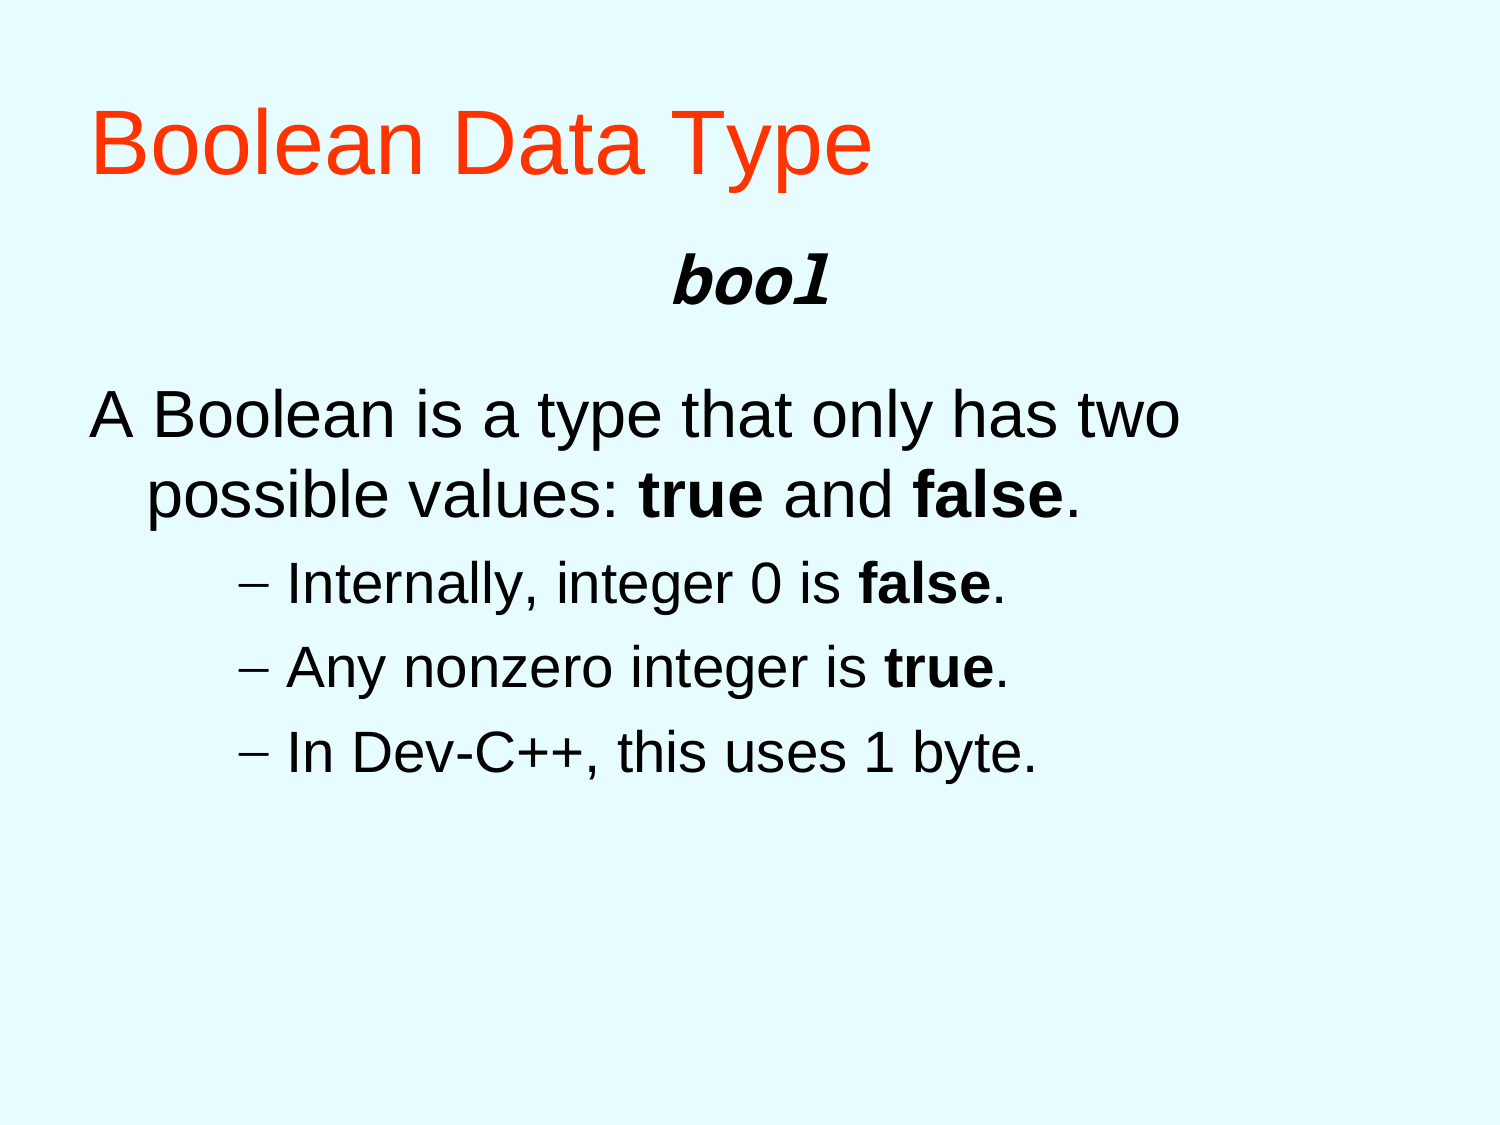

# Boolean Data Type
bool
A Boolean is a type that only has two possible values: true and false.
Internally, integer 0 is false.
Any nonzero integer is true.
In Dev-C++, this uses 1 byte.